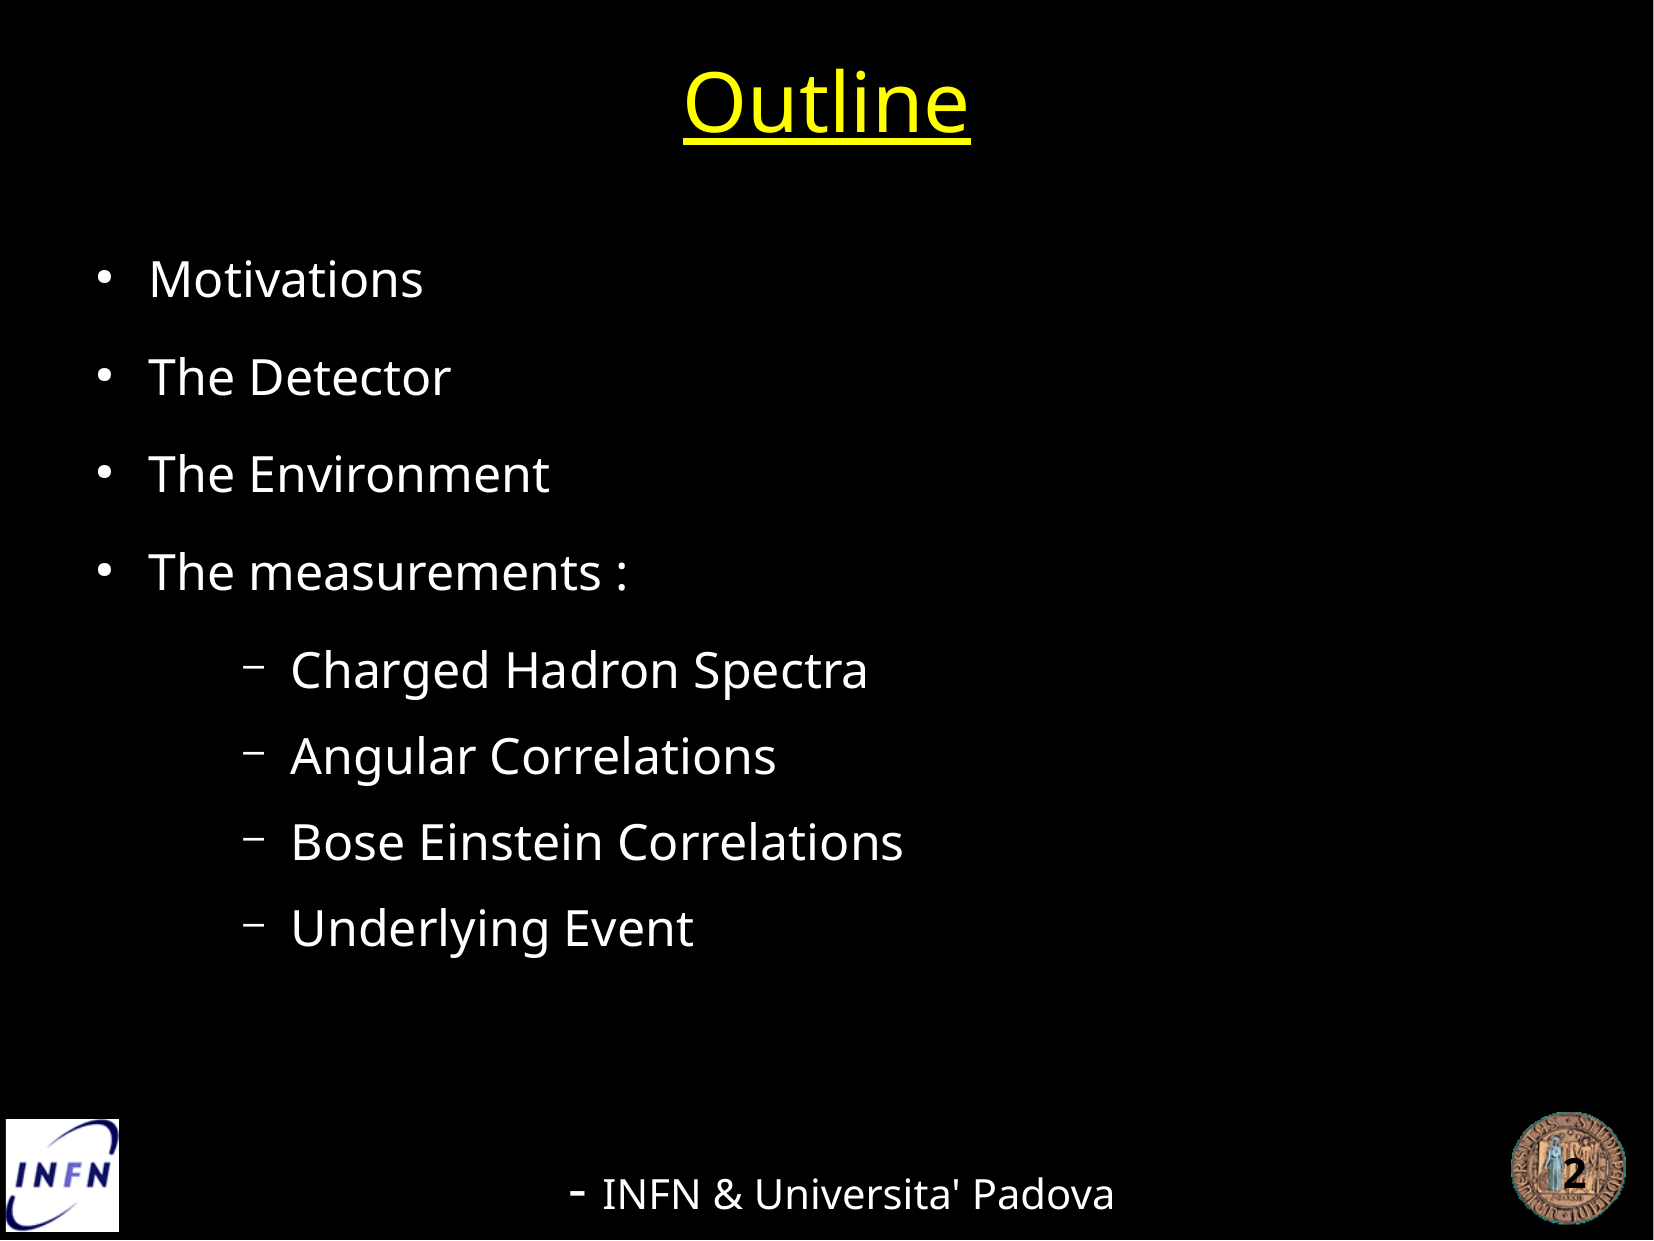

# Outline
Motivations
The Detector
The Environment
The measurements :
Charged Hadron Spectra
Angular Correlations
Bose Einstein Correlations
Underlying Event